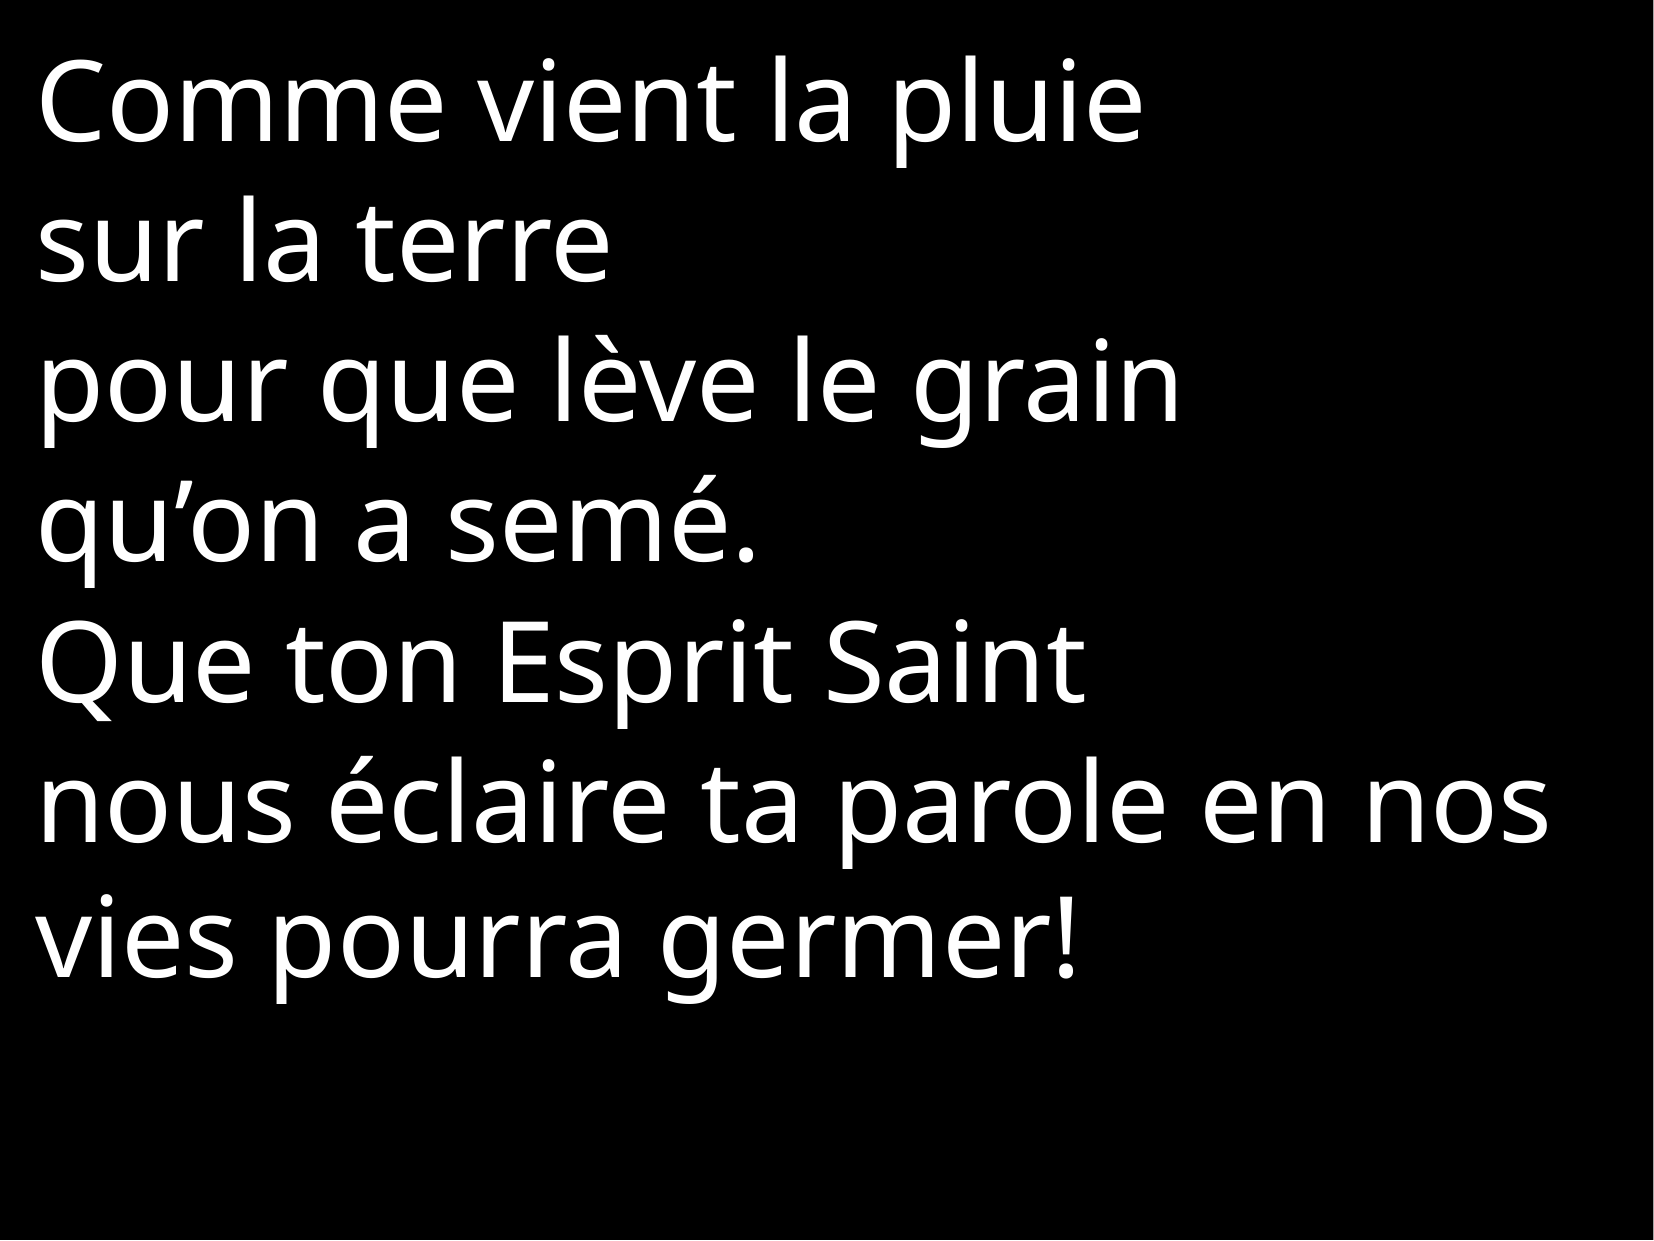

Comme vient la pluie
sur la terre
pour que lève le grain
qu’on a semé.
Que ton Esprit Saint
nous éclaire ta parole en nos vies pourra germer!
#